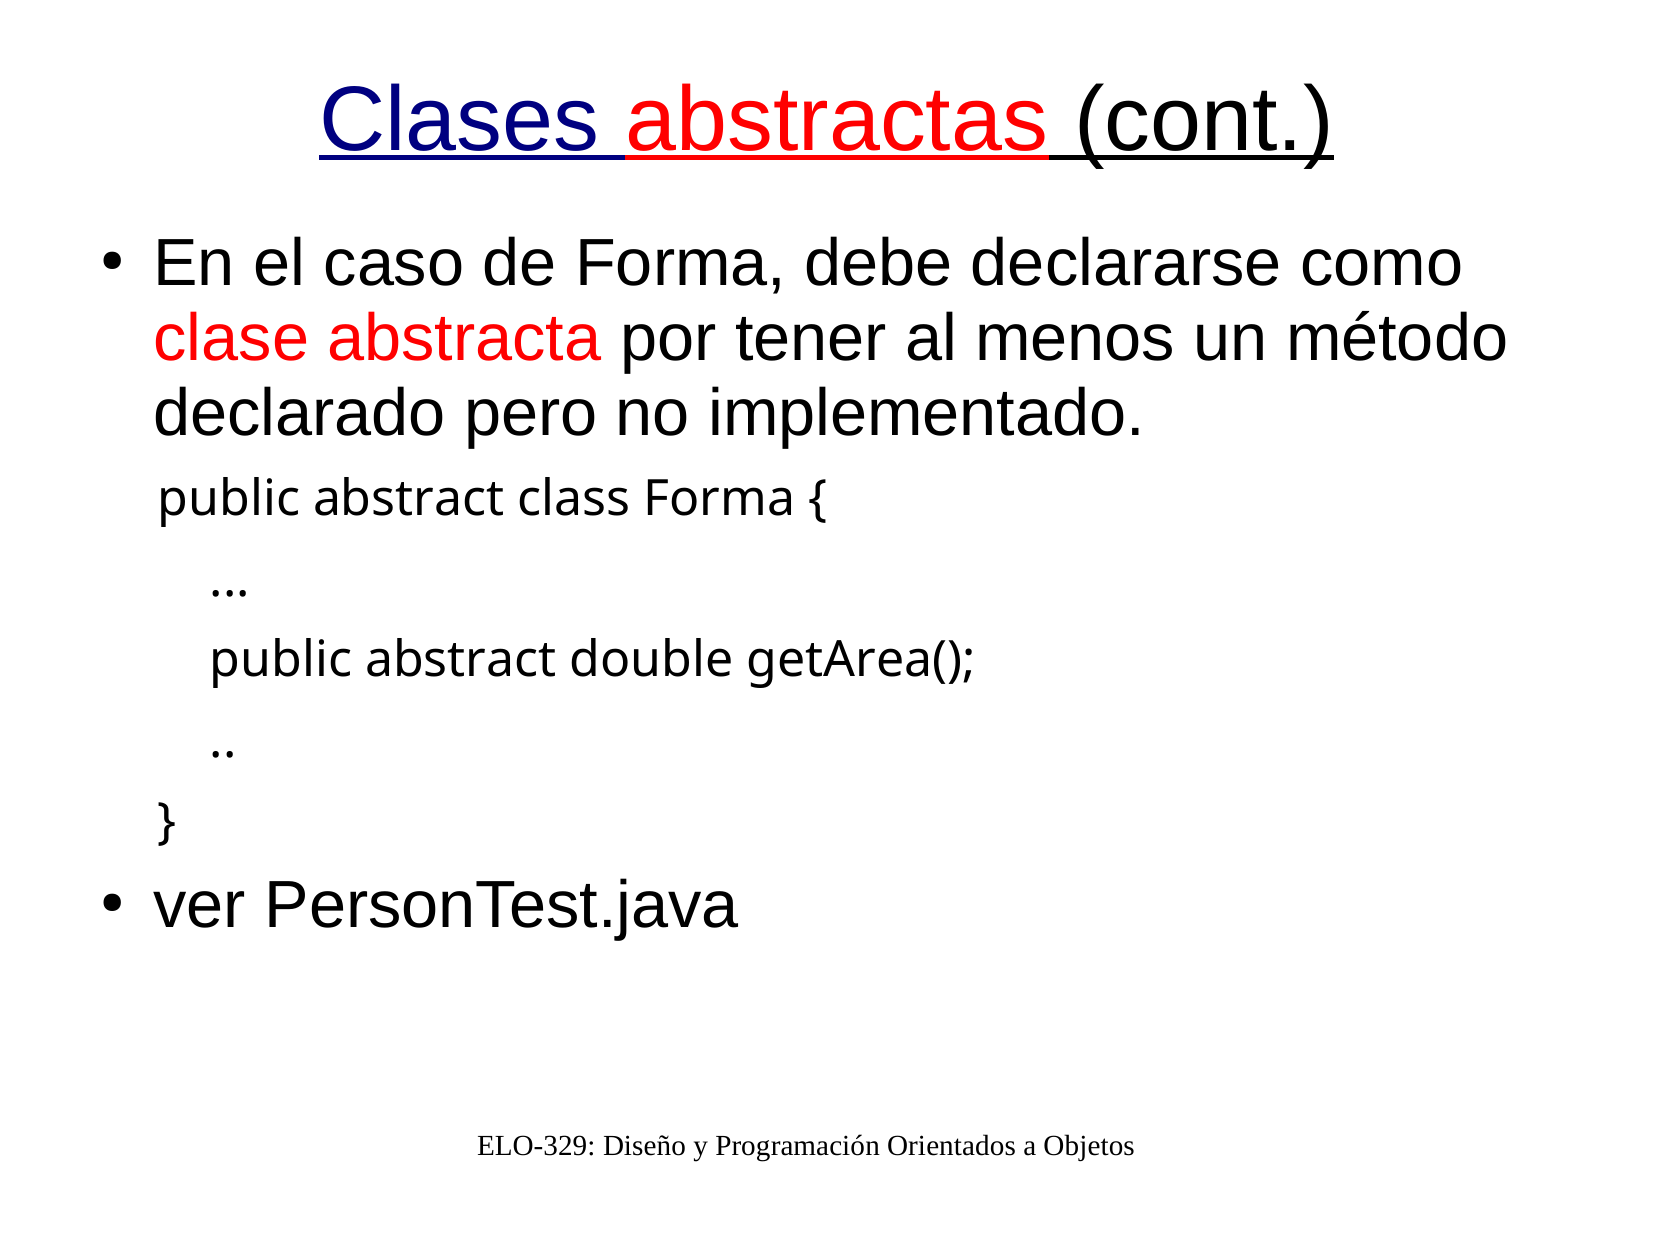

# Clases abstractas (cont.)‏
En el caso de Forma, debe declararse como clase abstracta por tener al menos un método declarado pero no implementado.
public abstract class Forma {
 ...
 public abstract double getArea();
 ..
}
ver PersonTest.java